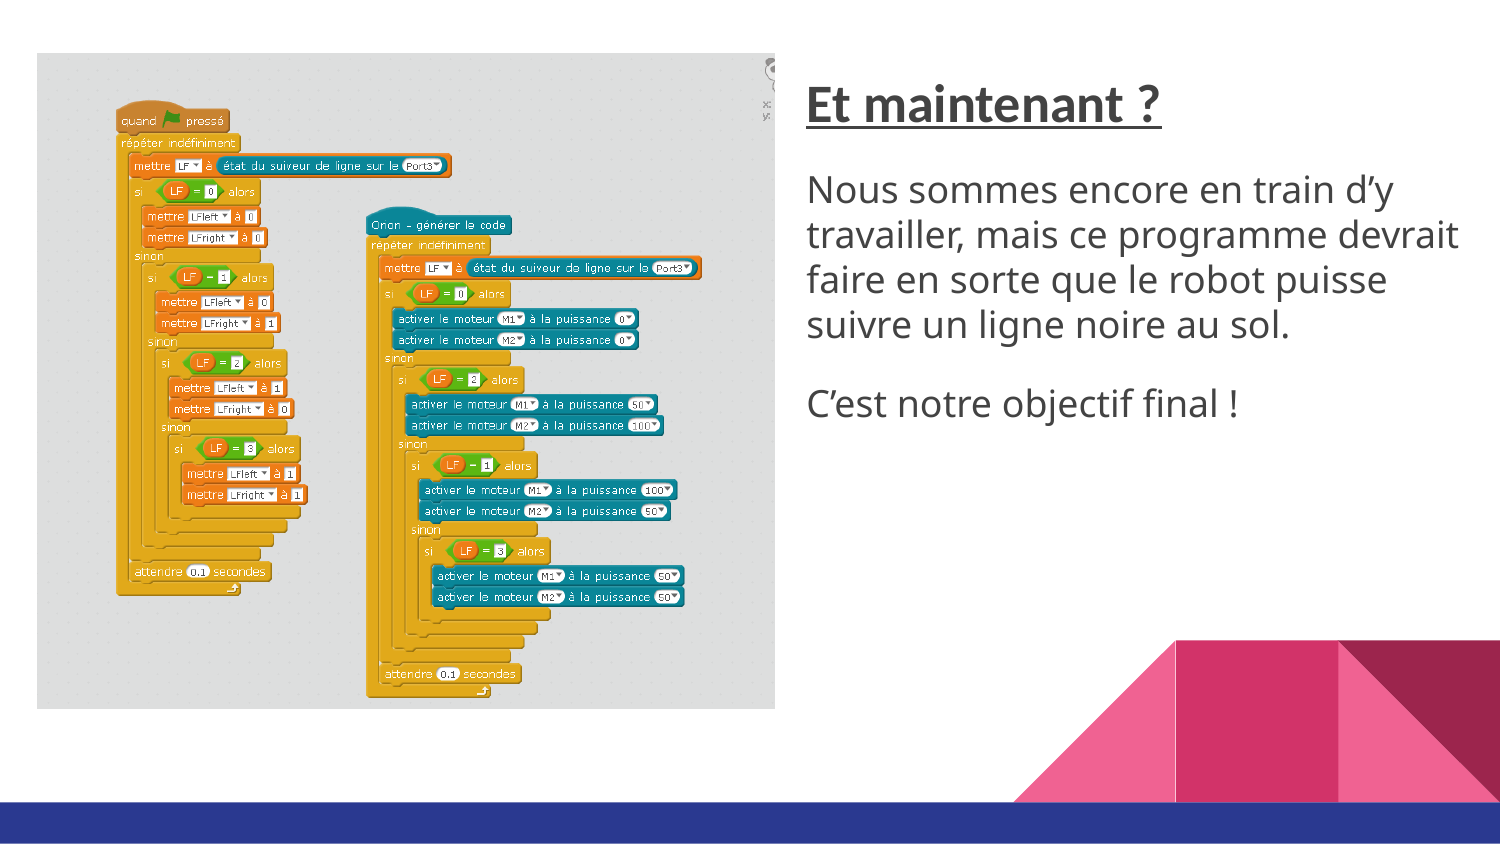

# Et maintenant ?
Nous sommes encore en train d’y travailler, mais ce programme devrait faire en sorte que le robot puisse suivre un ligne noire au sol.
C’est notre objectif final !